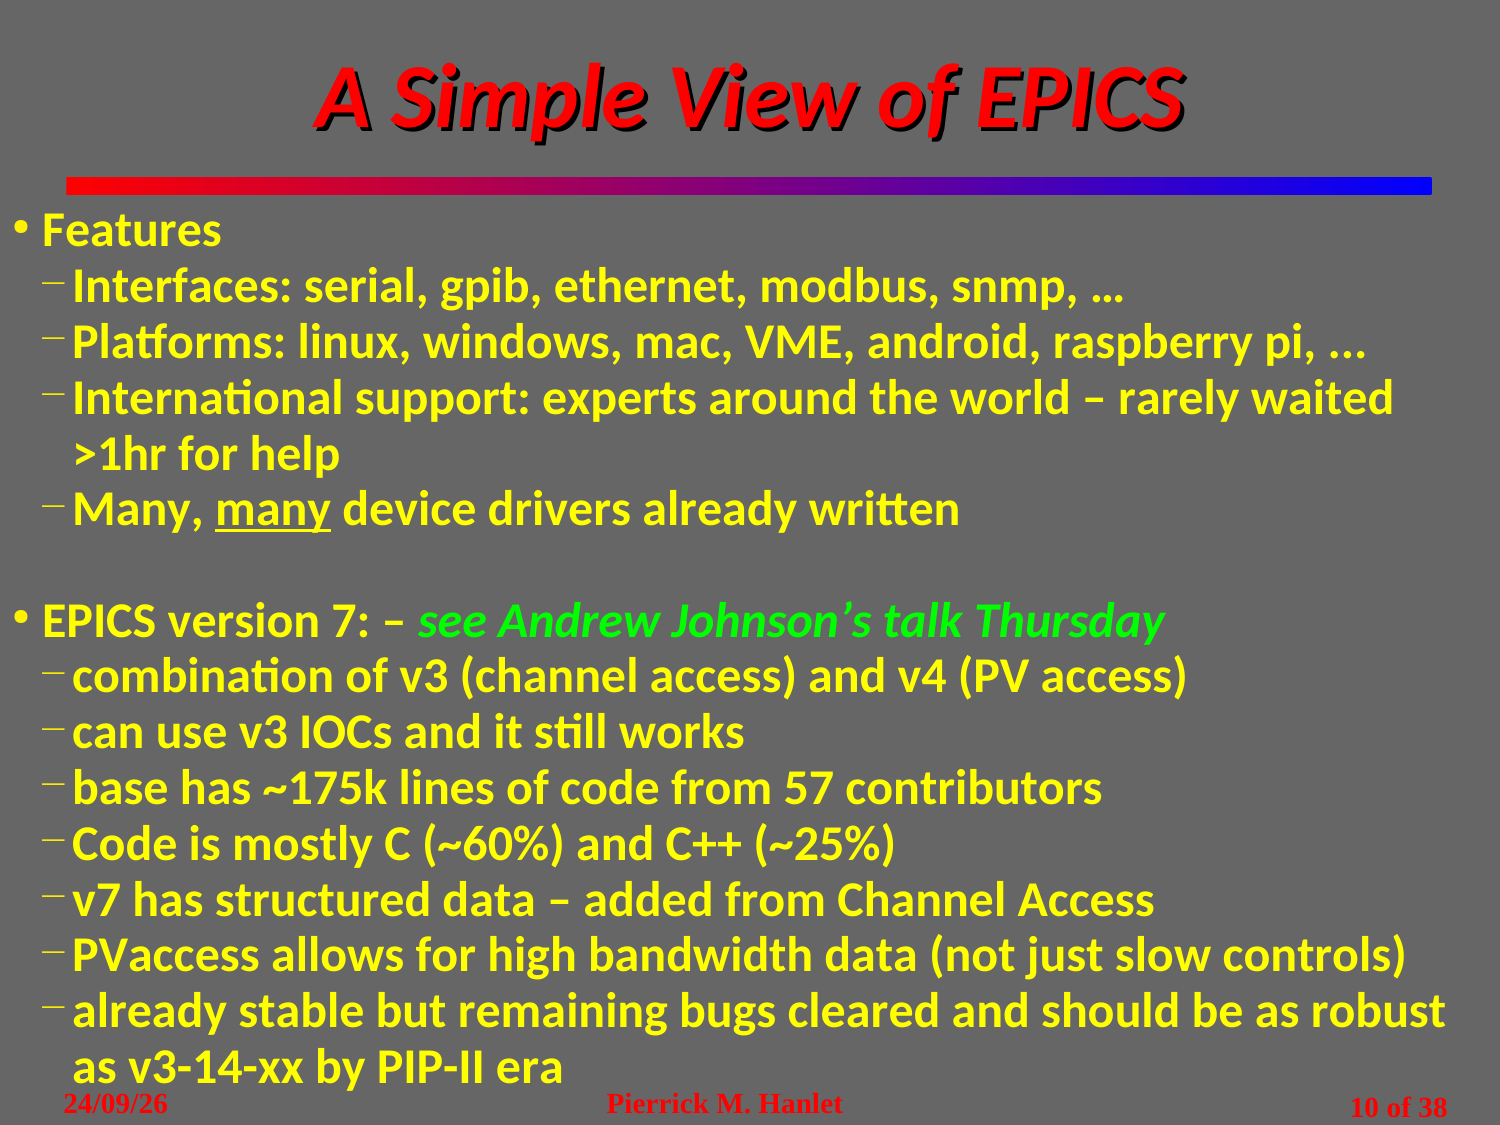

# A Simple View of EPICS
Features
Interfaces: serial, gpib, ethernet, modbus, snmp, …
Platforms: linux, windows, mac, VME, android, raspberry pi, ...
International support: experts around the world – rarely waited >1hr for help
Many, many device drivers already written
EPICS version 7: – see Andrew Johnson’s talk Thursday
combination of v3 (channel access) and v4 (PV access)
can use v3 IOCs and it still works
base has ~175k lines of code from 57 contributors
Code is mostly C (~60%) and C++ (~25%)
v7 has structured data – added from Channel Access
PVaccess allows for high bandwidth data (not just slow controls)
already stable but remaining bugs cleared and should be as robust as v3-14-xx by PIP-II era
10
Pierrick Hanlet